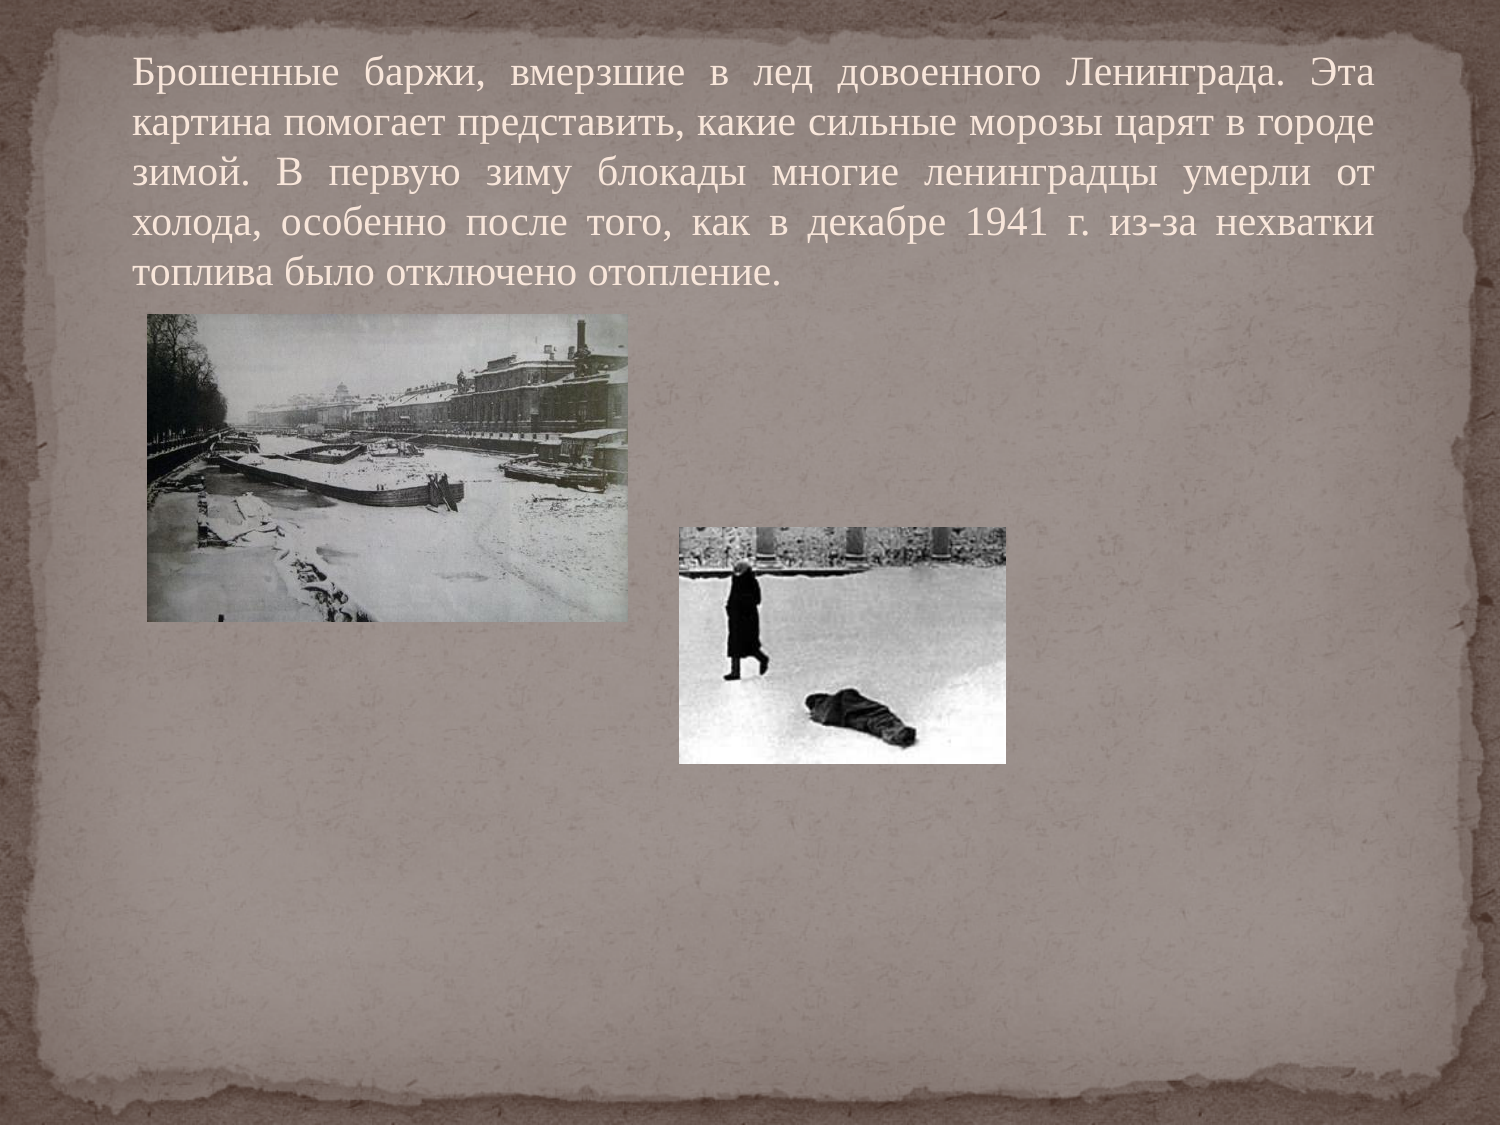

Брошенные баржи, вмерзшие в лед довоенного Ленинграда. Эта картина помогает представить, какие сильные морозы царят в городе зимой. В первую зиму блокады многие ленинградцы умерли от холода, особенно после того, как в декабре 1941 г. из-за нехватки топлива было отключено отопление.